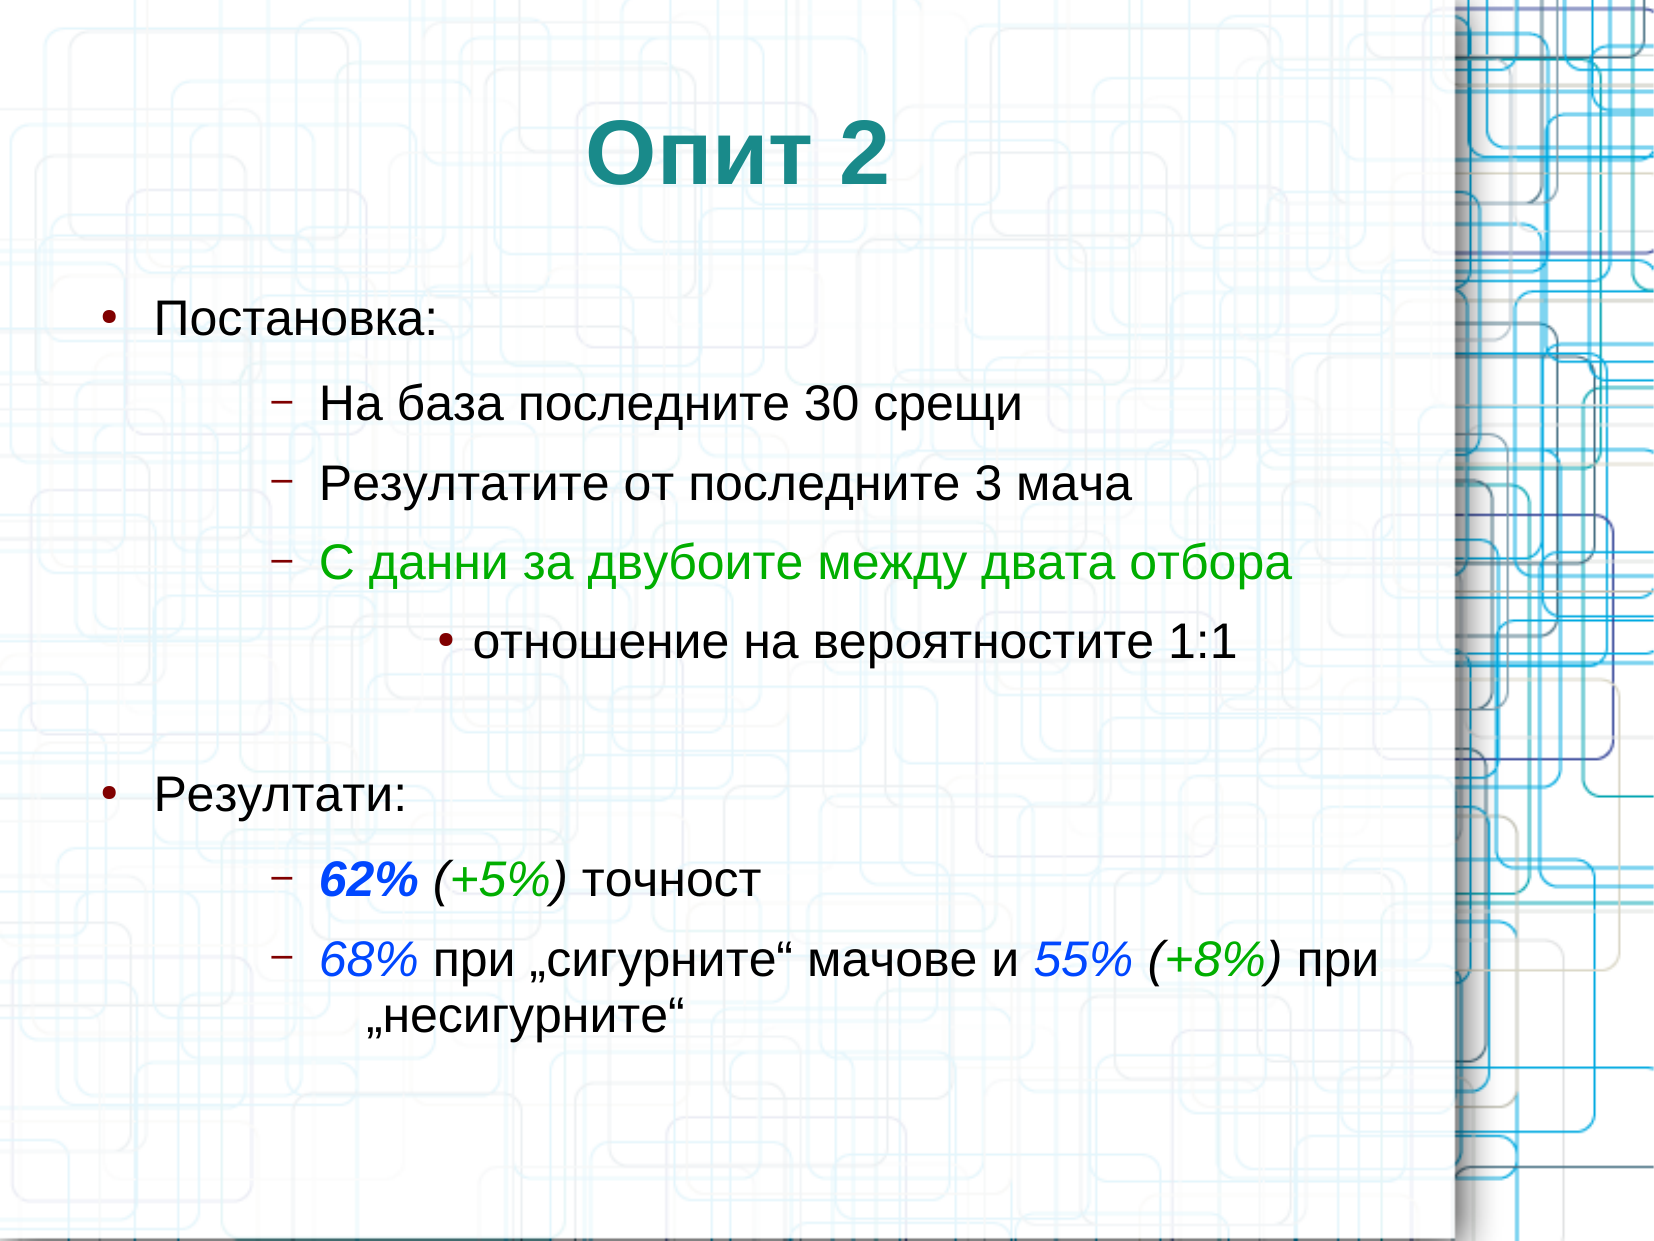

# Опит 2
Постановка:
На база последните 30 срещи
Резултатите от последните 3 мача
С данни за двубоите между двата отбора
отношение на вероятностите 1:1
Резултати:
62% (+5%) точност
68% при „сигурните“ мачове и 55% (+8%) при „несигурните“